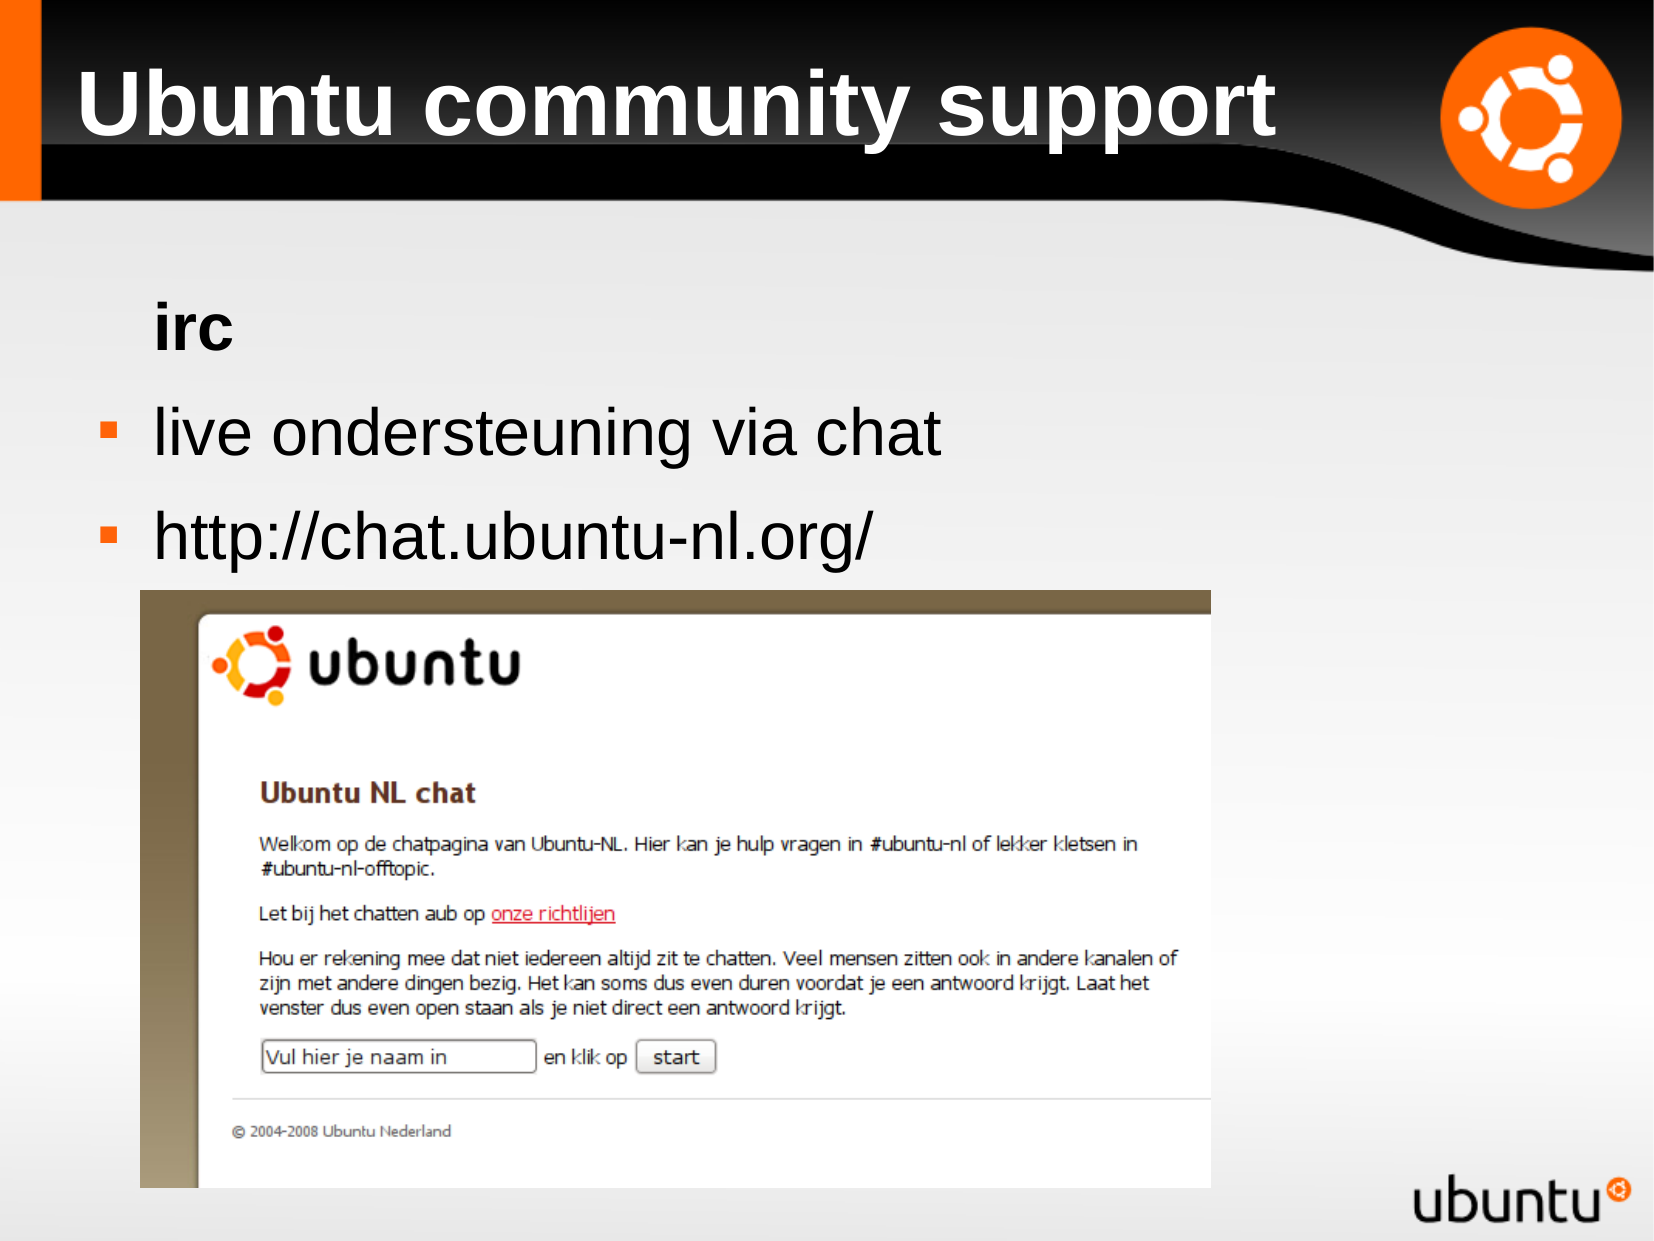

# Ubuntu community support
irc
live ondersteuning via chat
http://chat.ubuntu-nl.org/